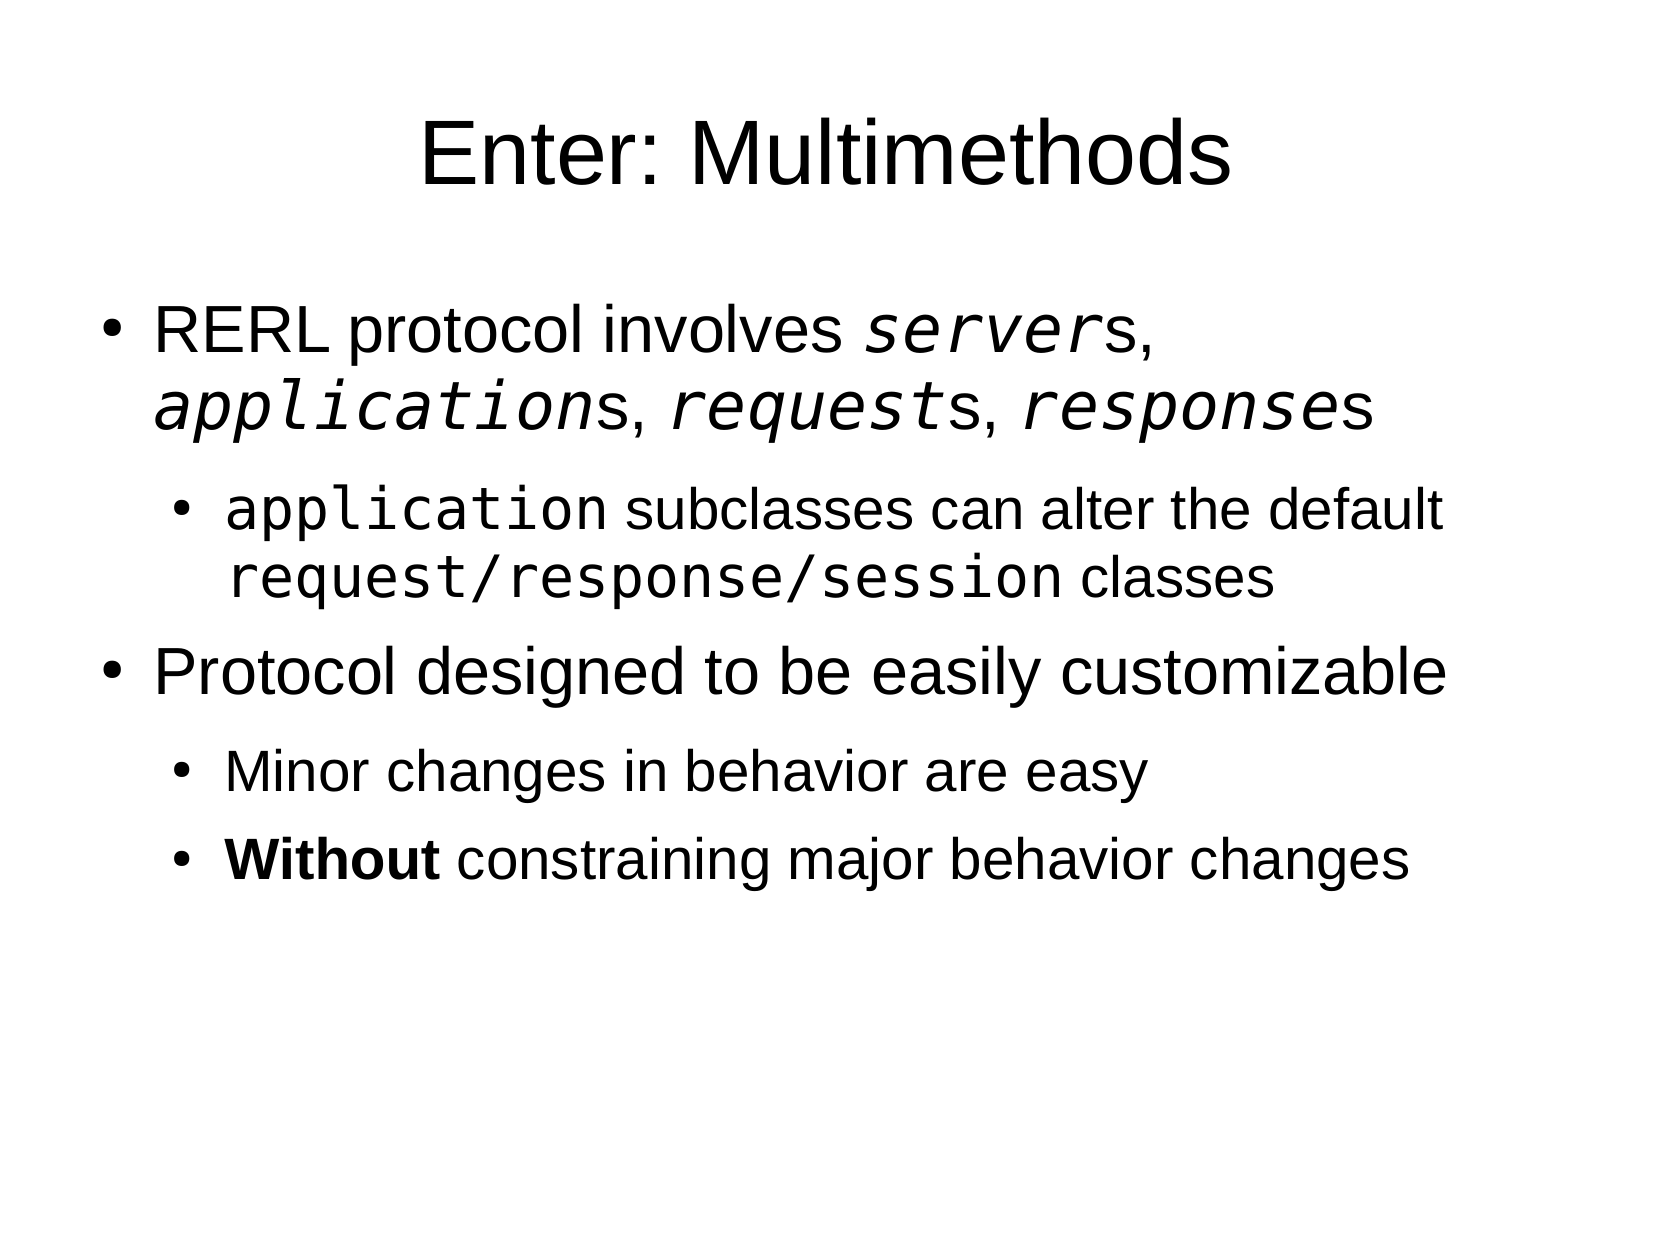

# Enter: Multimethods
RERL protocol involves servers, applications, requests, responses
application subclasses can alter the default request/response/session classes
Protocol designed to be easily customizable
Minor changes in behavior are easy
Without constraining major behavior changes